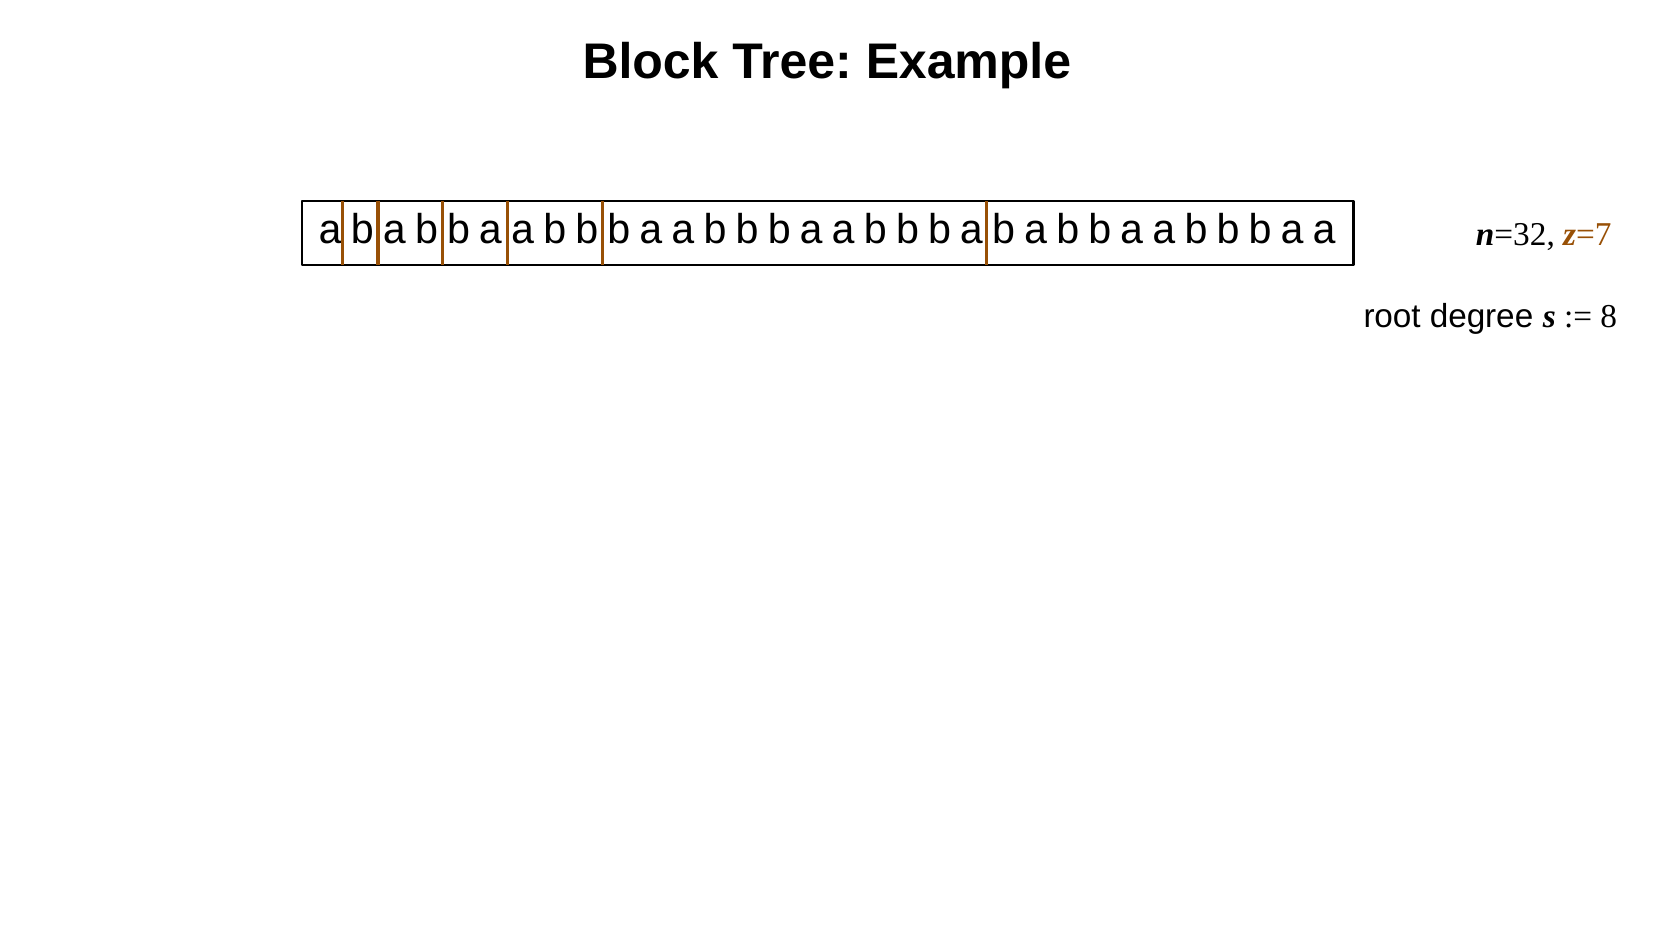

Block Tree: Example
ababbaabbbaabbbaabbbababbaabbbaa
n=32, z=7
root degree s := 8